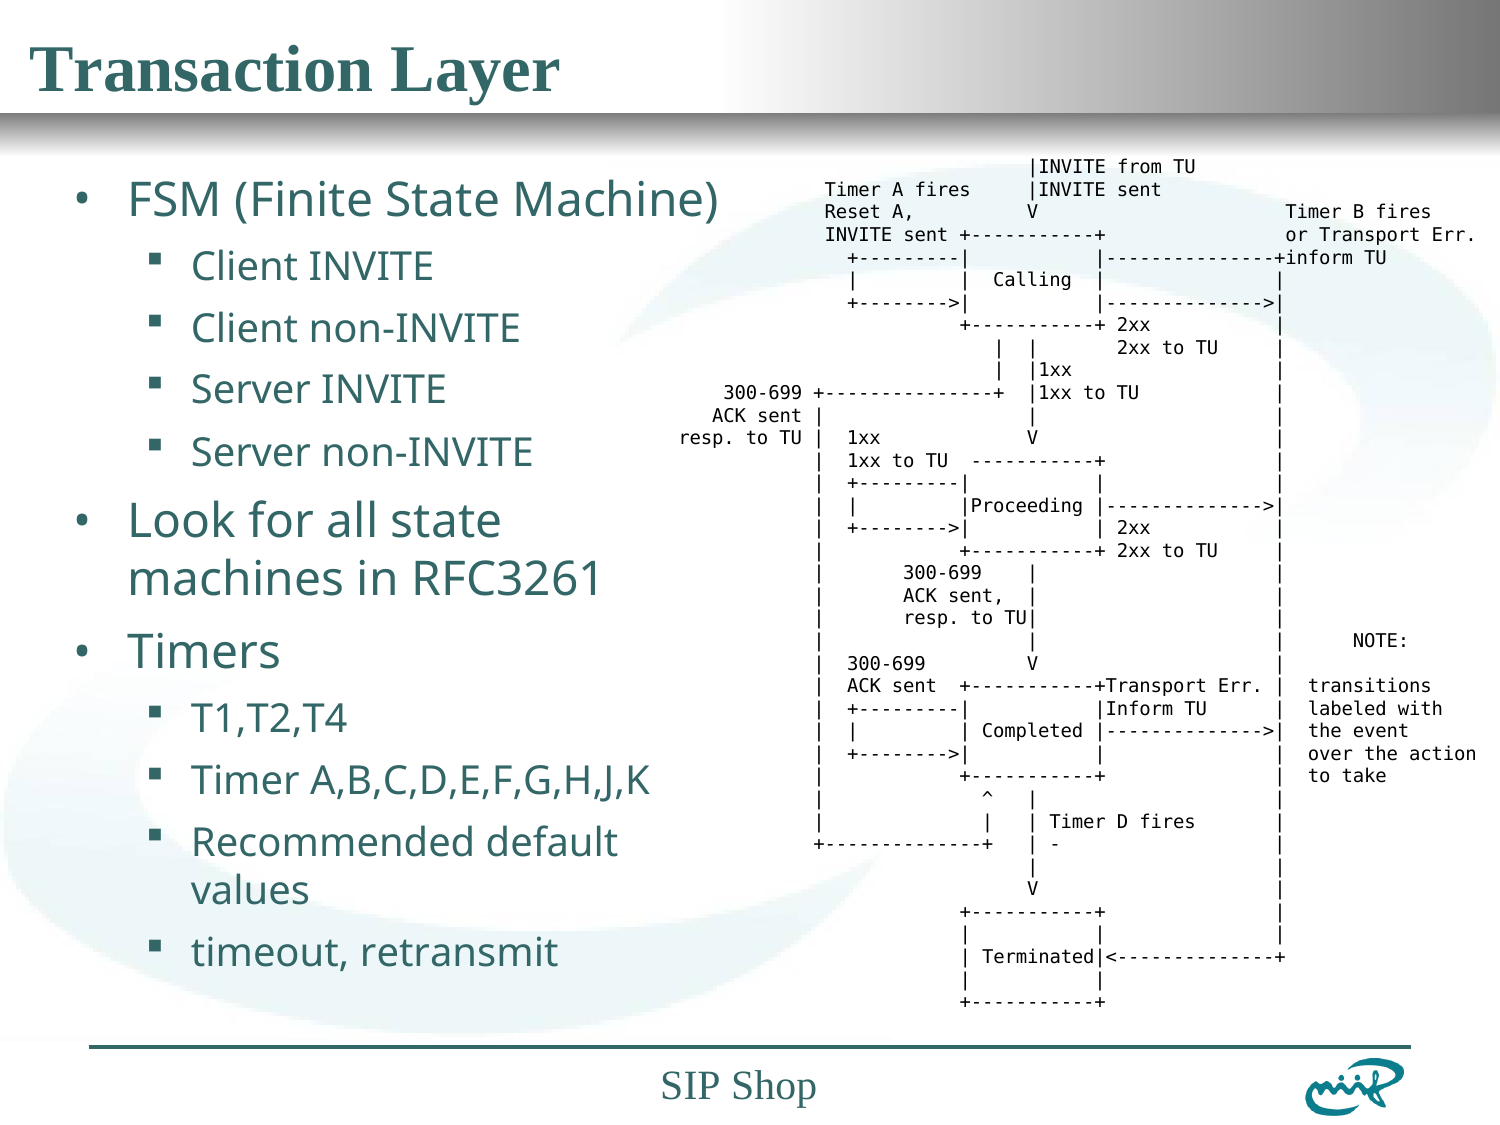

# Transaction Layer
 |INVITE from TU
 Timer A fires |INVITE sent
 Reset A, V Timer B fires
 INVITE sent +-----------+ or Transport Err.
 +---------| |---------------+inform TU
 | | Calling | |
 +-------->| |-------------->|
 +-----------+ 2xx |
 | | 2xx to TU |
 | |1xx |
 300-699 +---------------+ |1xx to TU |
 ACK sent | | |
resp. to TU | 1xx V |
 | 1xx to TU -----------+ |
 | +---------| | |
 | | |Proceeding |-------------->|
 | +-------->| | 2xx |
 | +-----------+ 2xx to TU |
 | 300-699 | |
 | ACK sent, | |
 | resp. to TU| |
 | | | NOTE:
 | 300-699 V |
 | ACK sent +-----------+Transport Err. | transitions
 | +---------| |Inform TU | labeled with
 | | | Completed |-------------->| the event
 | +-------->| | | over the action
 | +-----------+ | to take
 | ^ | |
 | | | Timer D fires |
 +--------------+ | - |
 | |
 V |
 +-----------+ |
 | | |
 | Terminated|<--------------+
 | |
 +-----------+
FSM (Finite State Machine)
Client INVITE
Client non-INVITE
Server INVITE
Server non-INVITE
Look for all state machines in RFC3261
Timers
T1,T2,T4
Timer A,B,C,D,E,F,G,H,J,K
Recommended default values
timeout, retransmit